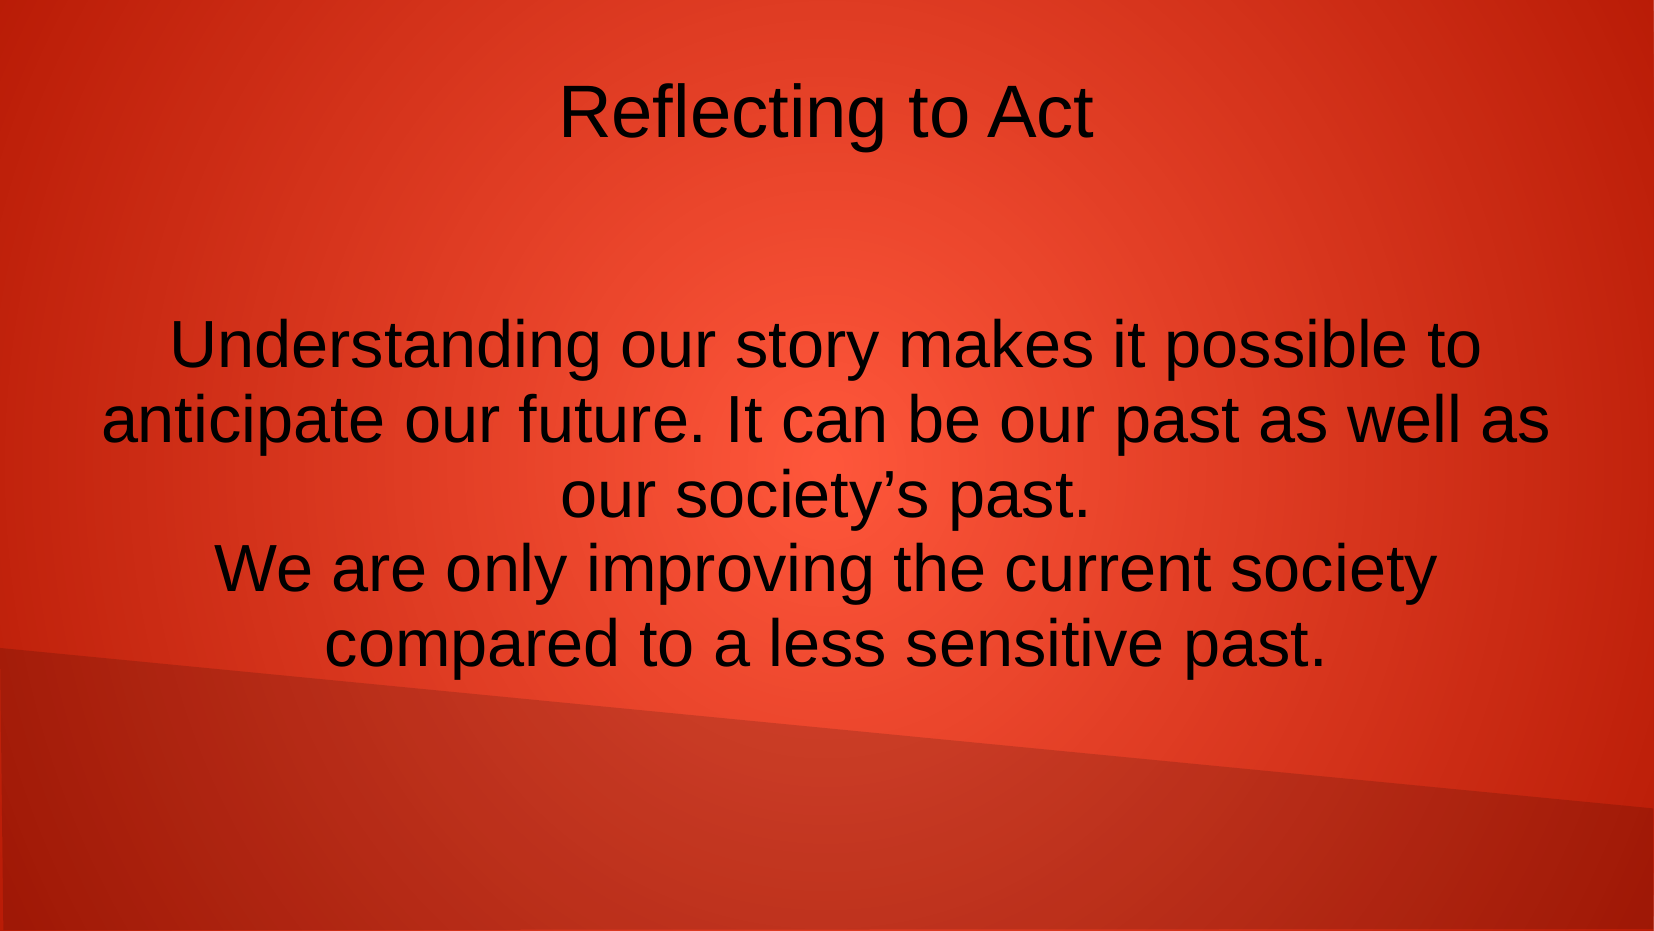

# Reflecting to Act
Understanding our story makes it possible to anticipate our future. It can be our past as well as our society’s past.
We are only improving the current society compared to a less sensitive past.